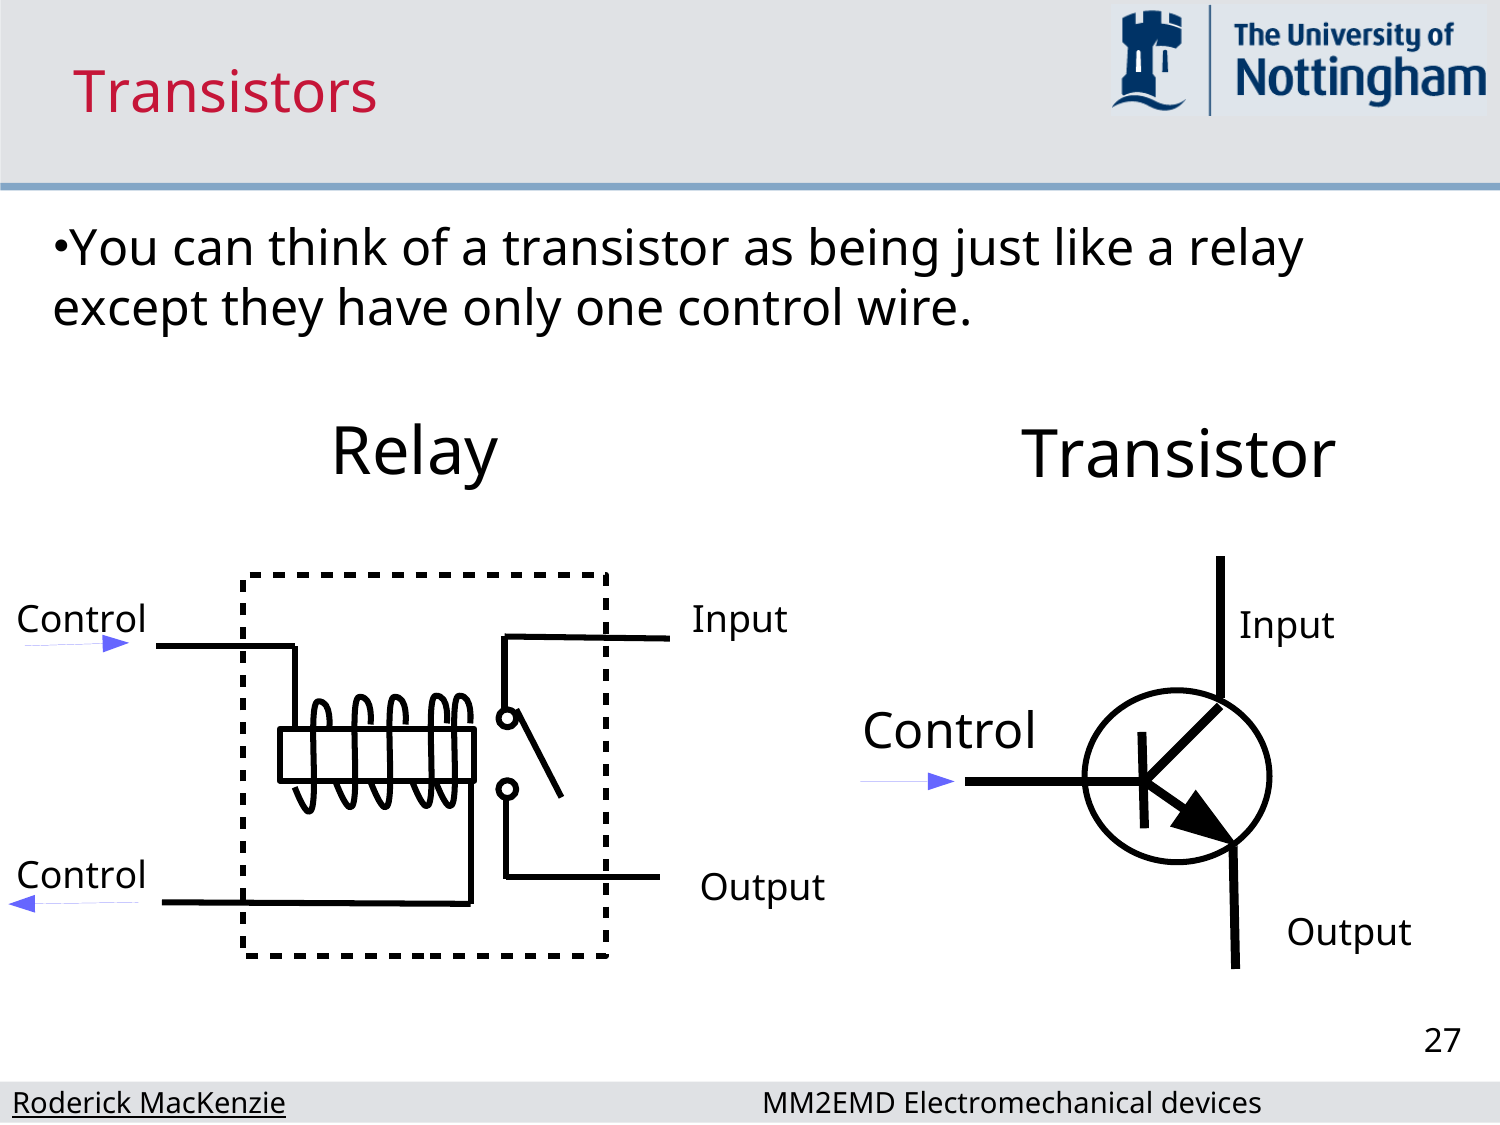

# Transistors
You can think of a transistor as being just like a relay except they have only one control wire.
Relay
Transistor
Control
Input
Input
Control
Control
Output
Output